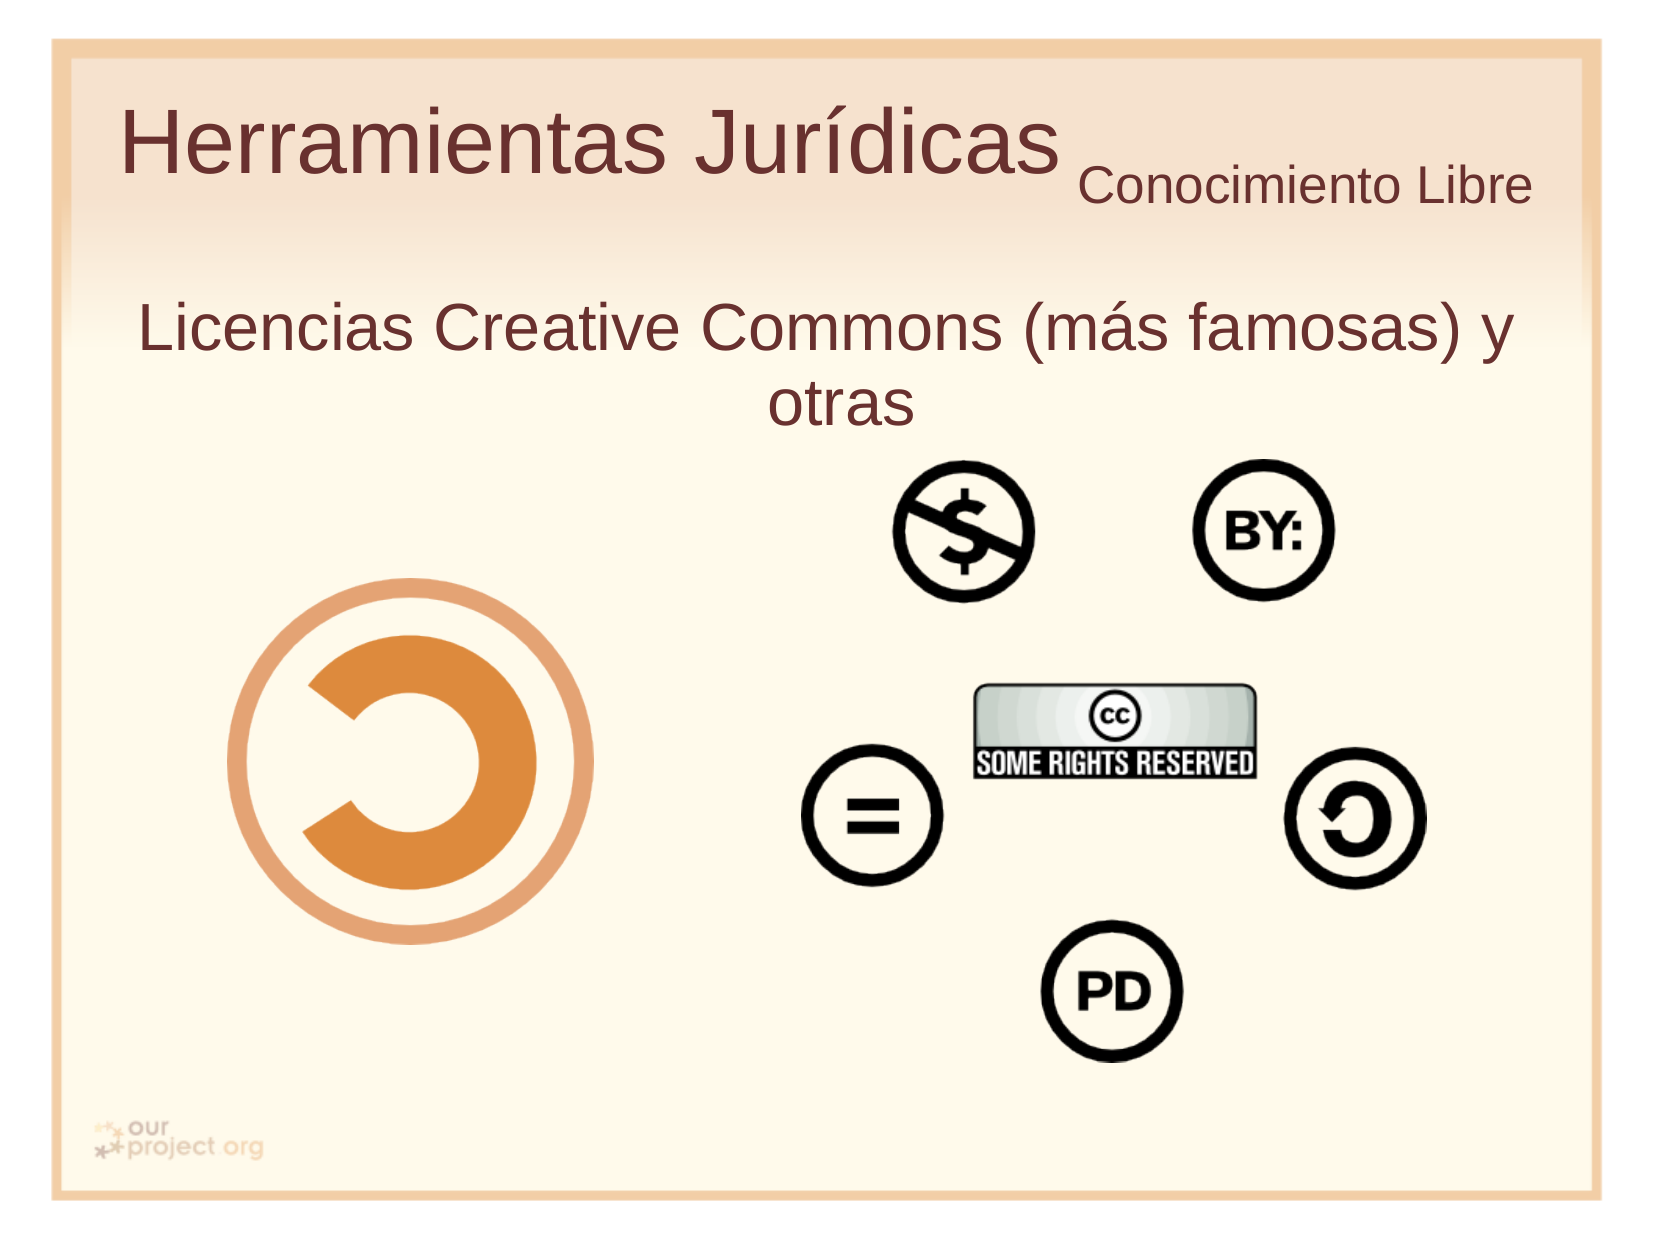

# Herramientas Jurídicas Conocimiento Libre
Licencias Creative Commons (más famosas) y otras